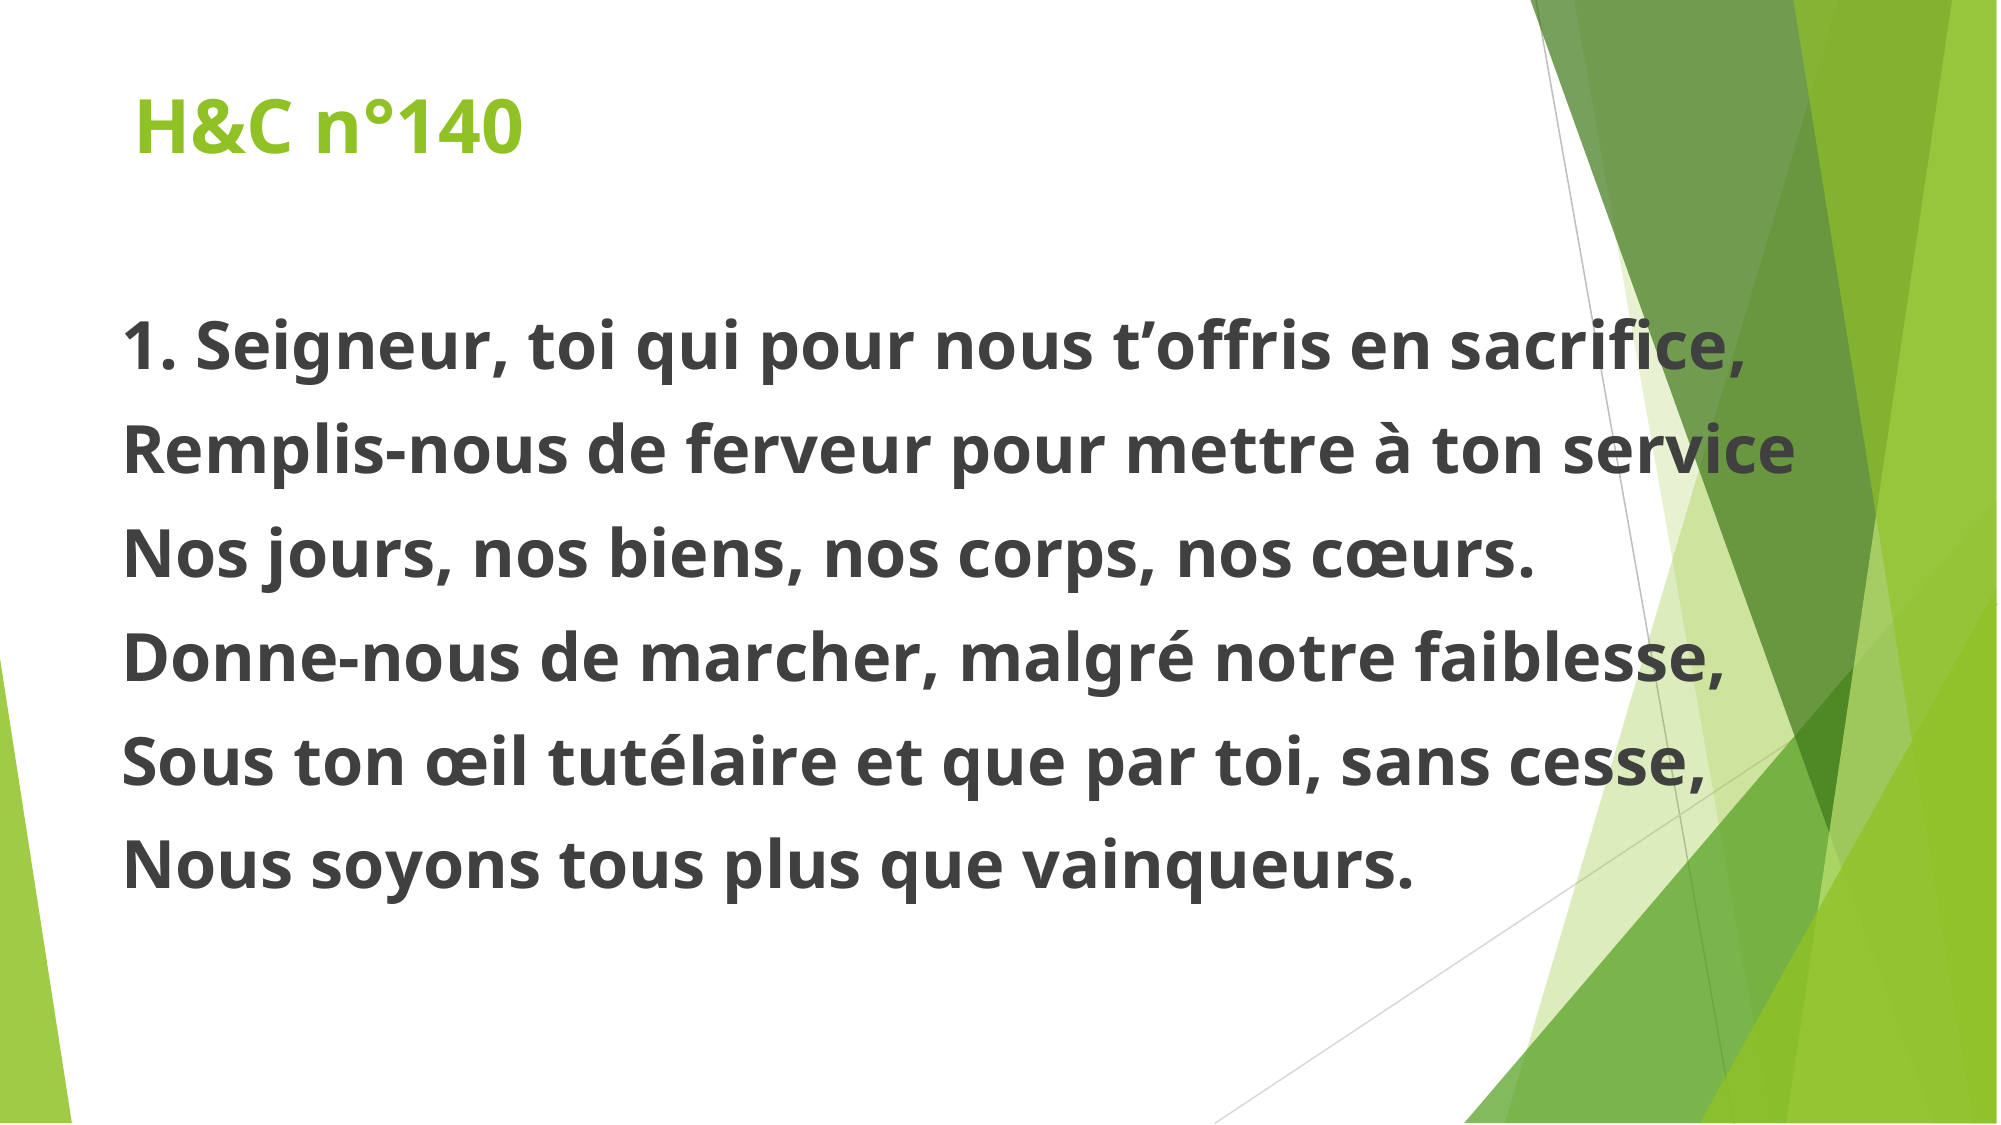

H&C n°140
1. Seigneur, toi qui pour nous t’offris en sacrifice,
Remplis-nous de ferveur pour mettre à ton service
Nos jours, nos biens, nos corps, nos cœurs.
Donne-nous de marcher, malgré notre faiblesse,
Sous ton œil tutélaire et que par toi, sans cesse,
Nous soyons tous plus que vainqueurs.